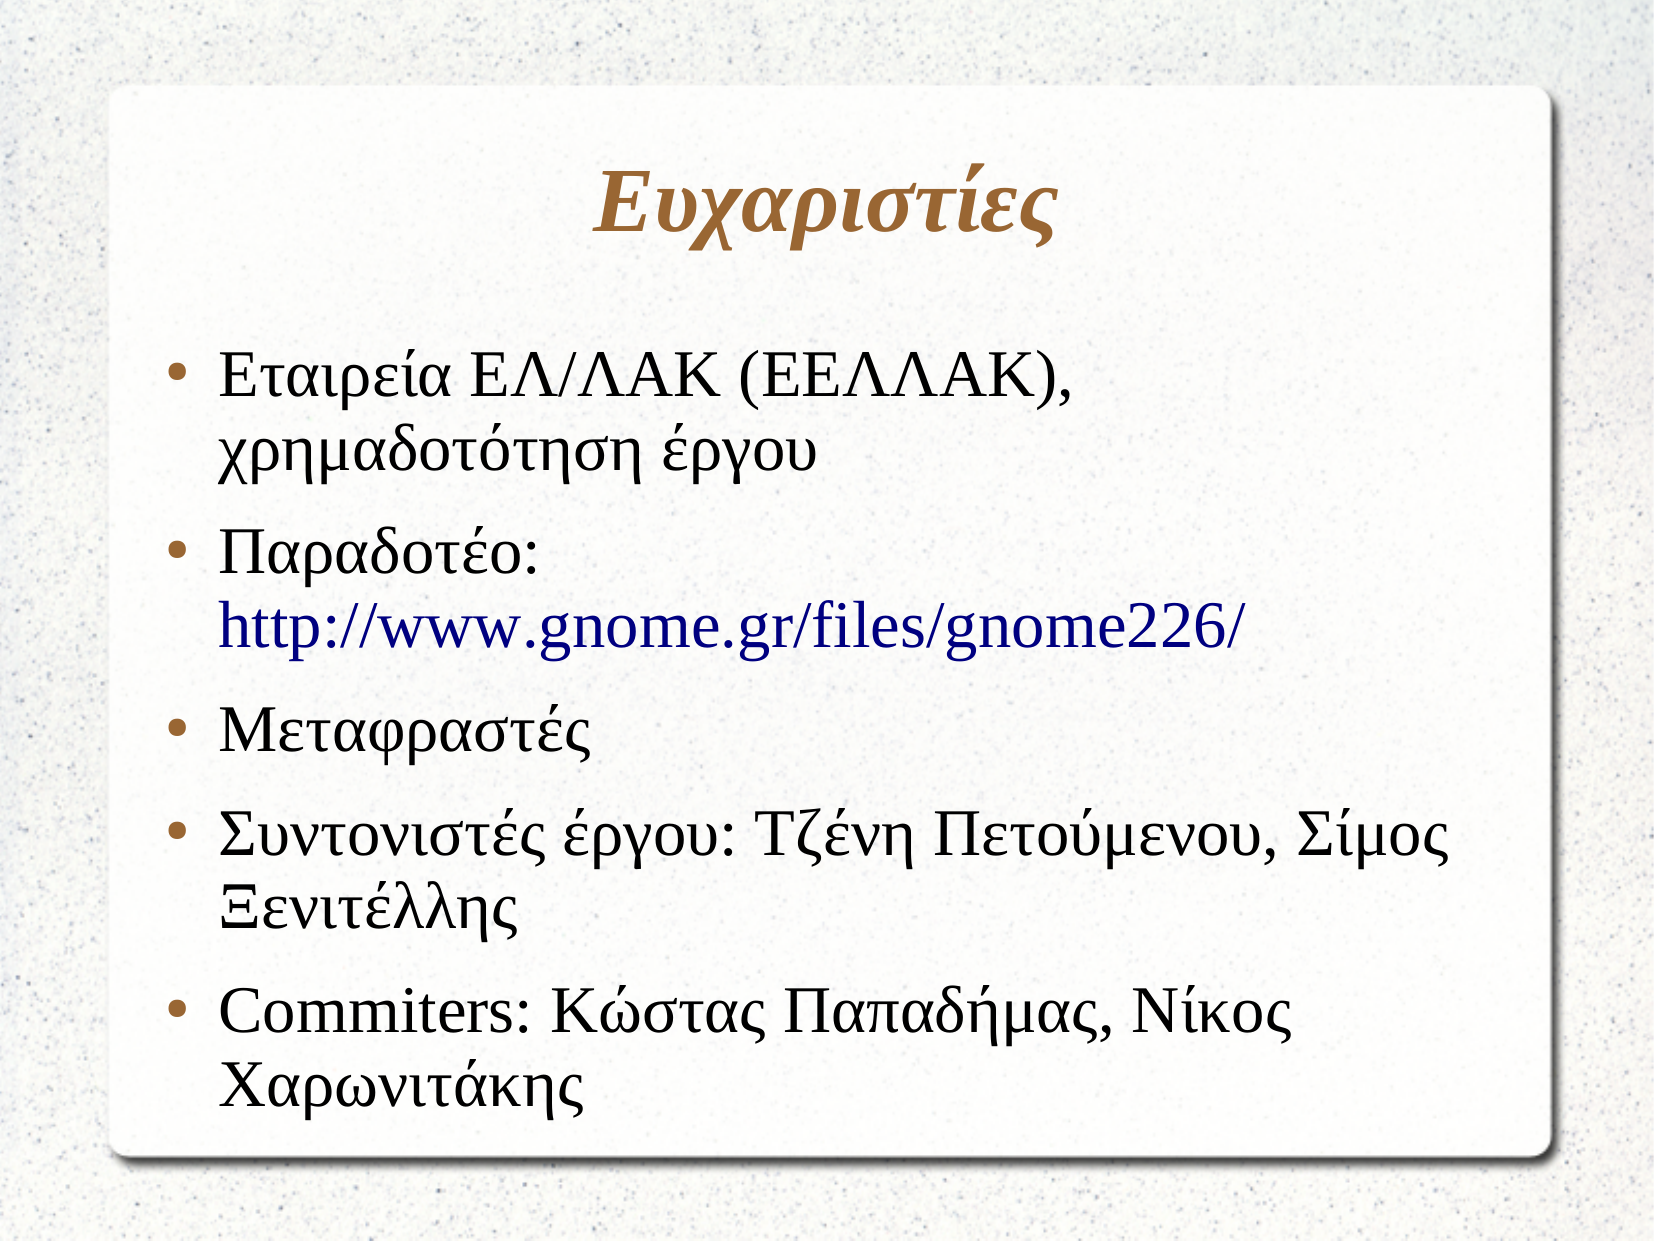

# Ευχαριστίες
Εταιρεία ΕΛ/ΛΑΚ (ΕΕΛΛΑΚ), χρημαδοτότηση έργου
Παραδοτέο: http://www.gnome.gr/files/gnome226/
Μεταφραστές
Συντονιστές έργου: Τζένη Πετούμενου, Σίμος Ξενιτέλλης
Commiters: Κώστας Παπαδήμας, Νίκος Χαρωνιτάκης